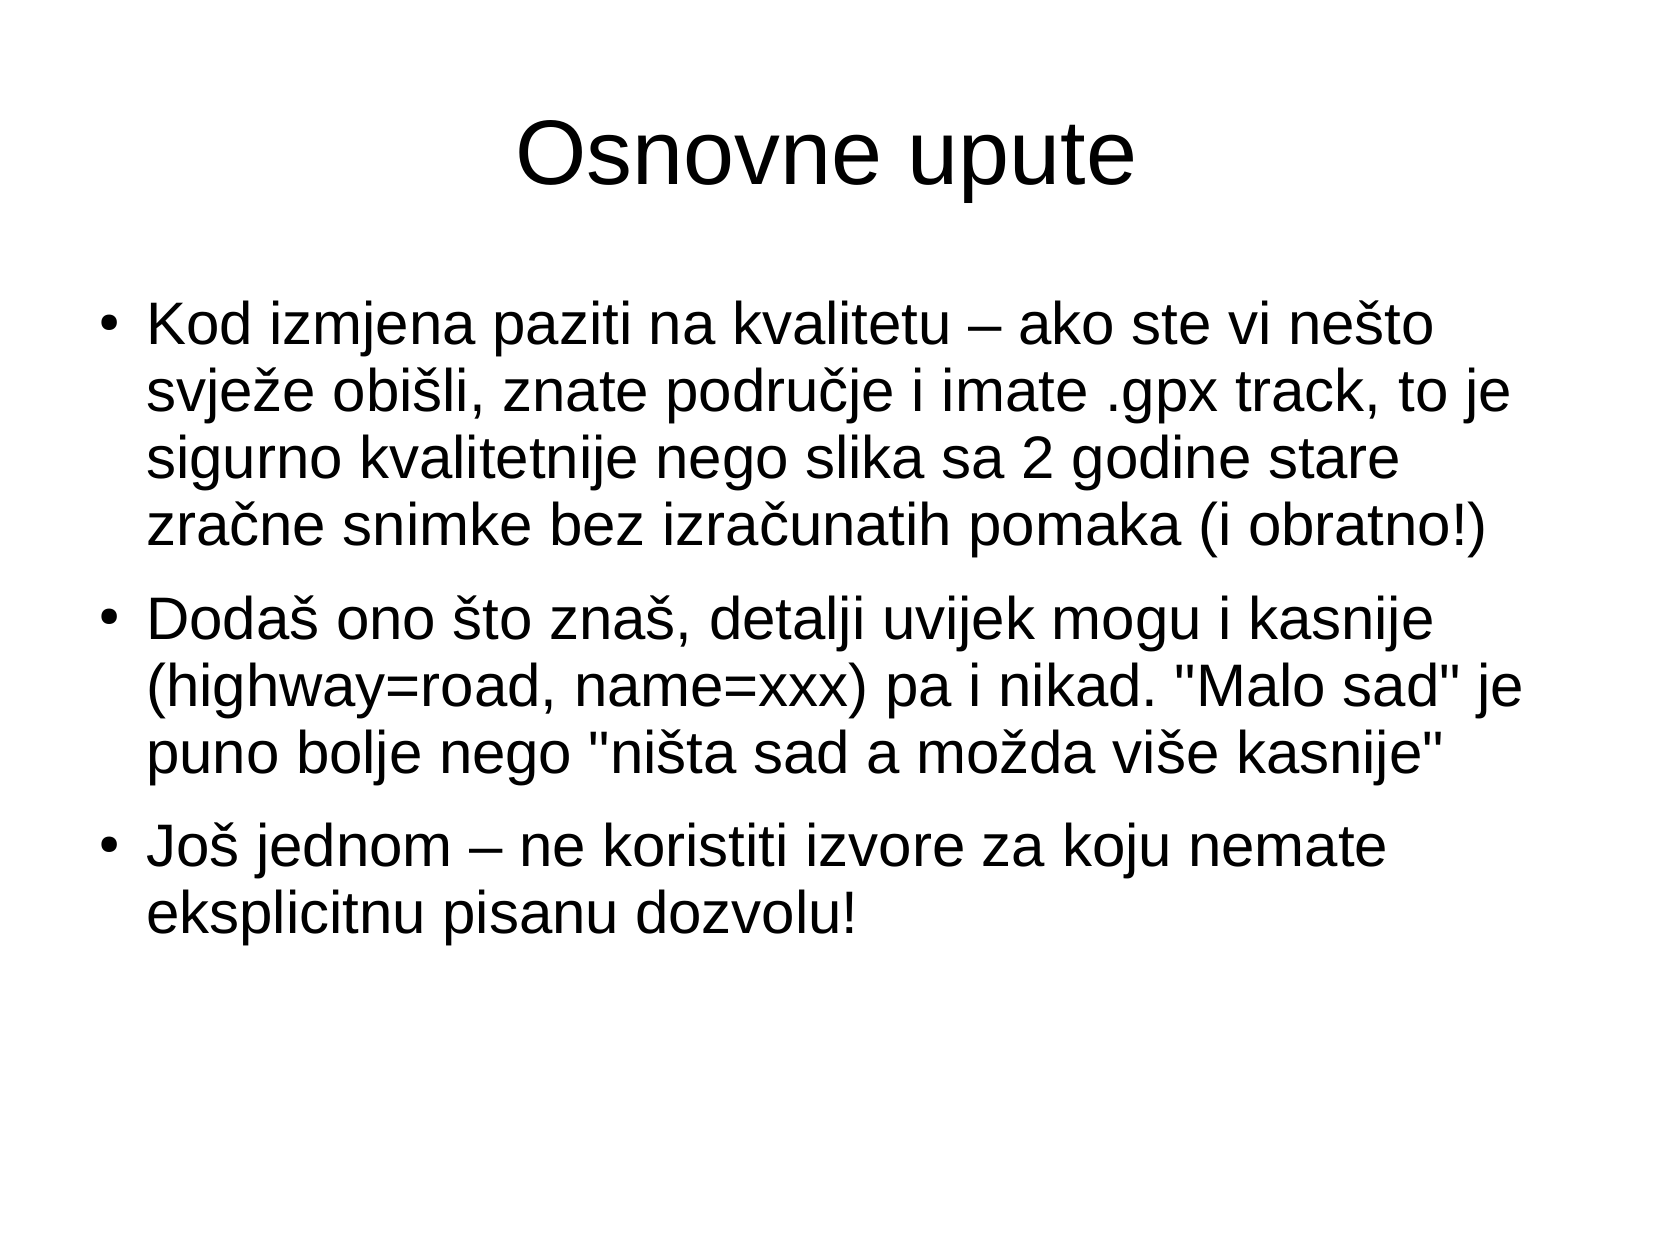

# Osnovne upute
Kod izmjena paziti na kvalitetu – ako ste vi nešto svježe obišli, znate područje i imate .gpx track, to je sigurno kvalitetnije nego slika sa 2 godine stare zračne snimke bez izračunatih pomaka (i obratno!)
Dodaš ono što znaš, detalji uvijek mogu i kasnije (highway=road, name=xxx) pa i nikad. "Malo sad" je puno bolje nego "ništa sad a možda više kasnije"
Još jednom – ne koristiti izvore za koju nemate eksplicitnu pisanu dozvolu!